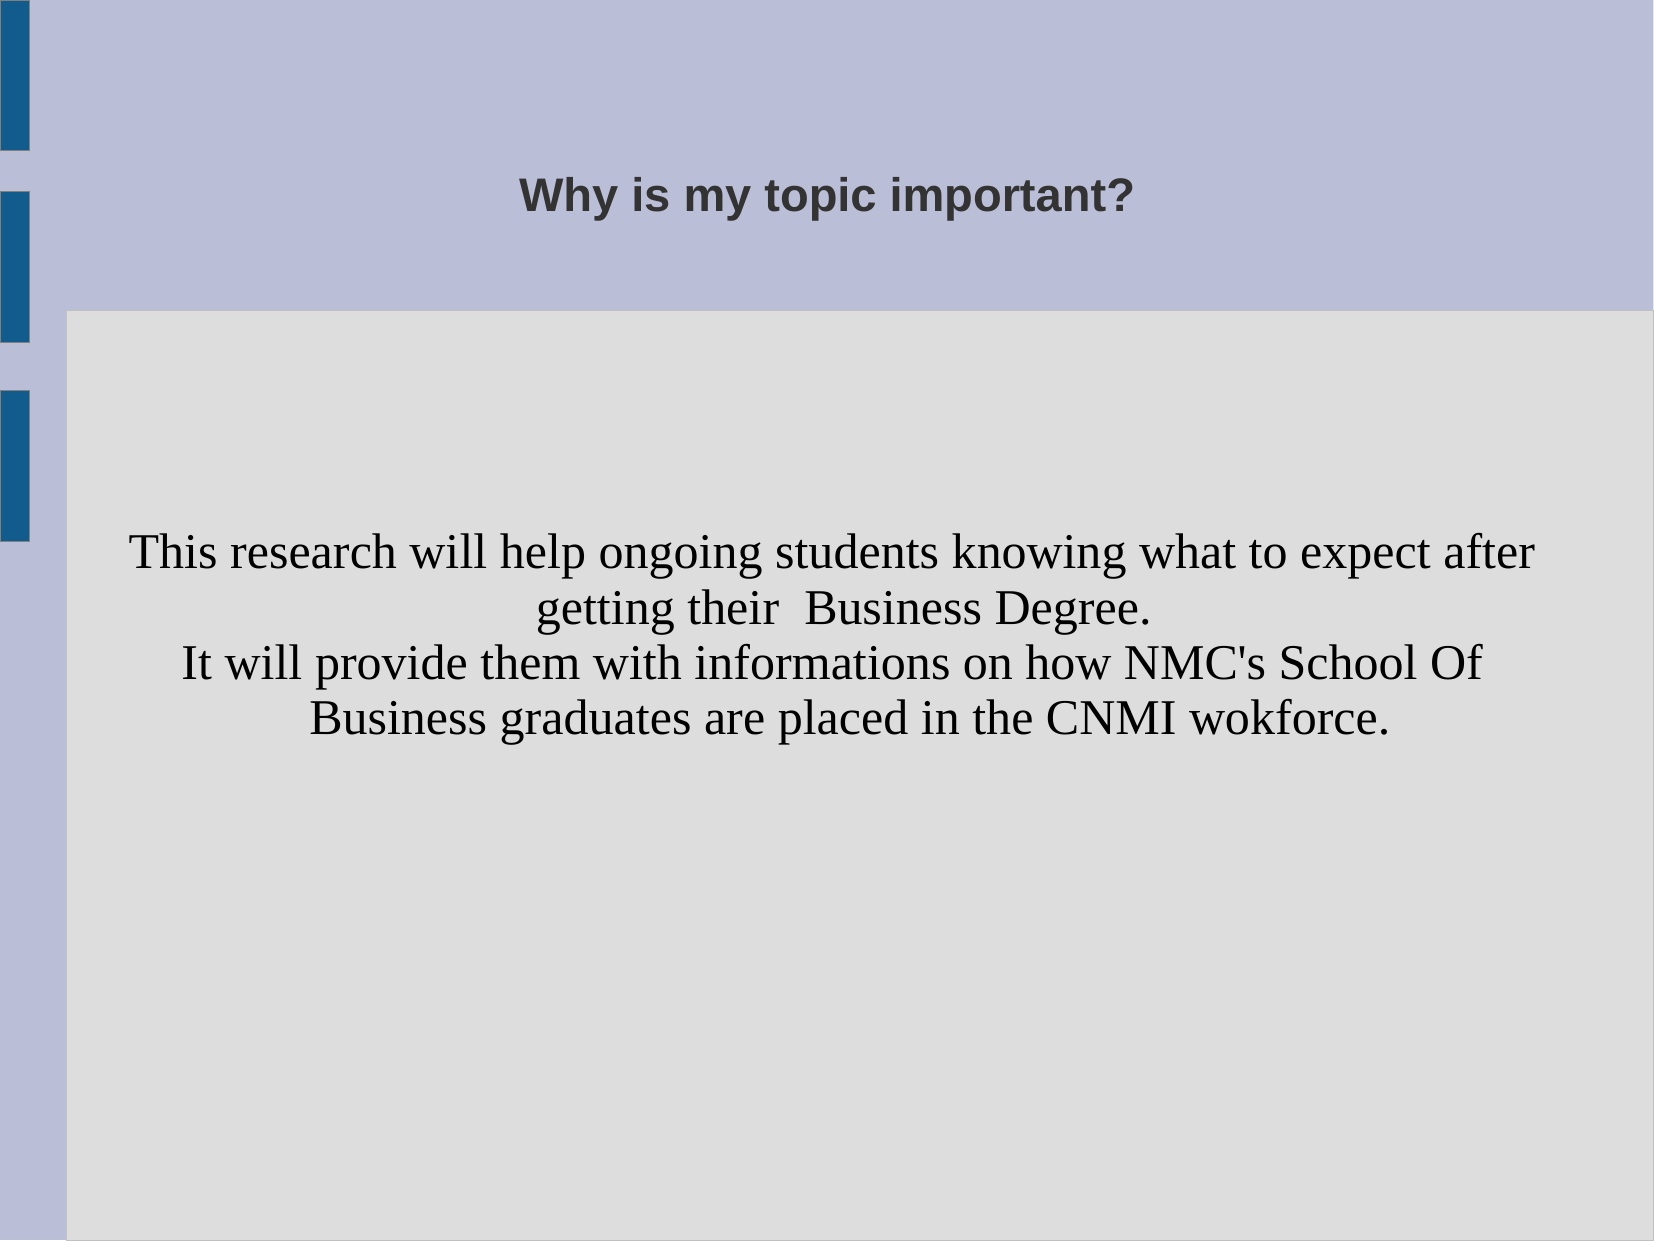

# Why is my topic important?
This research will help ongoing students knowing what to expect after getting their Business Degree.
It will provide them with informations on how NMC's School Of Business graduates are placed in the CNMI wokforce.